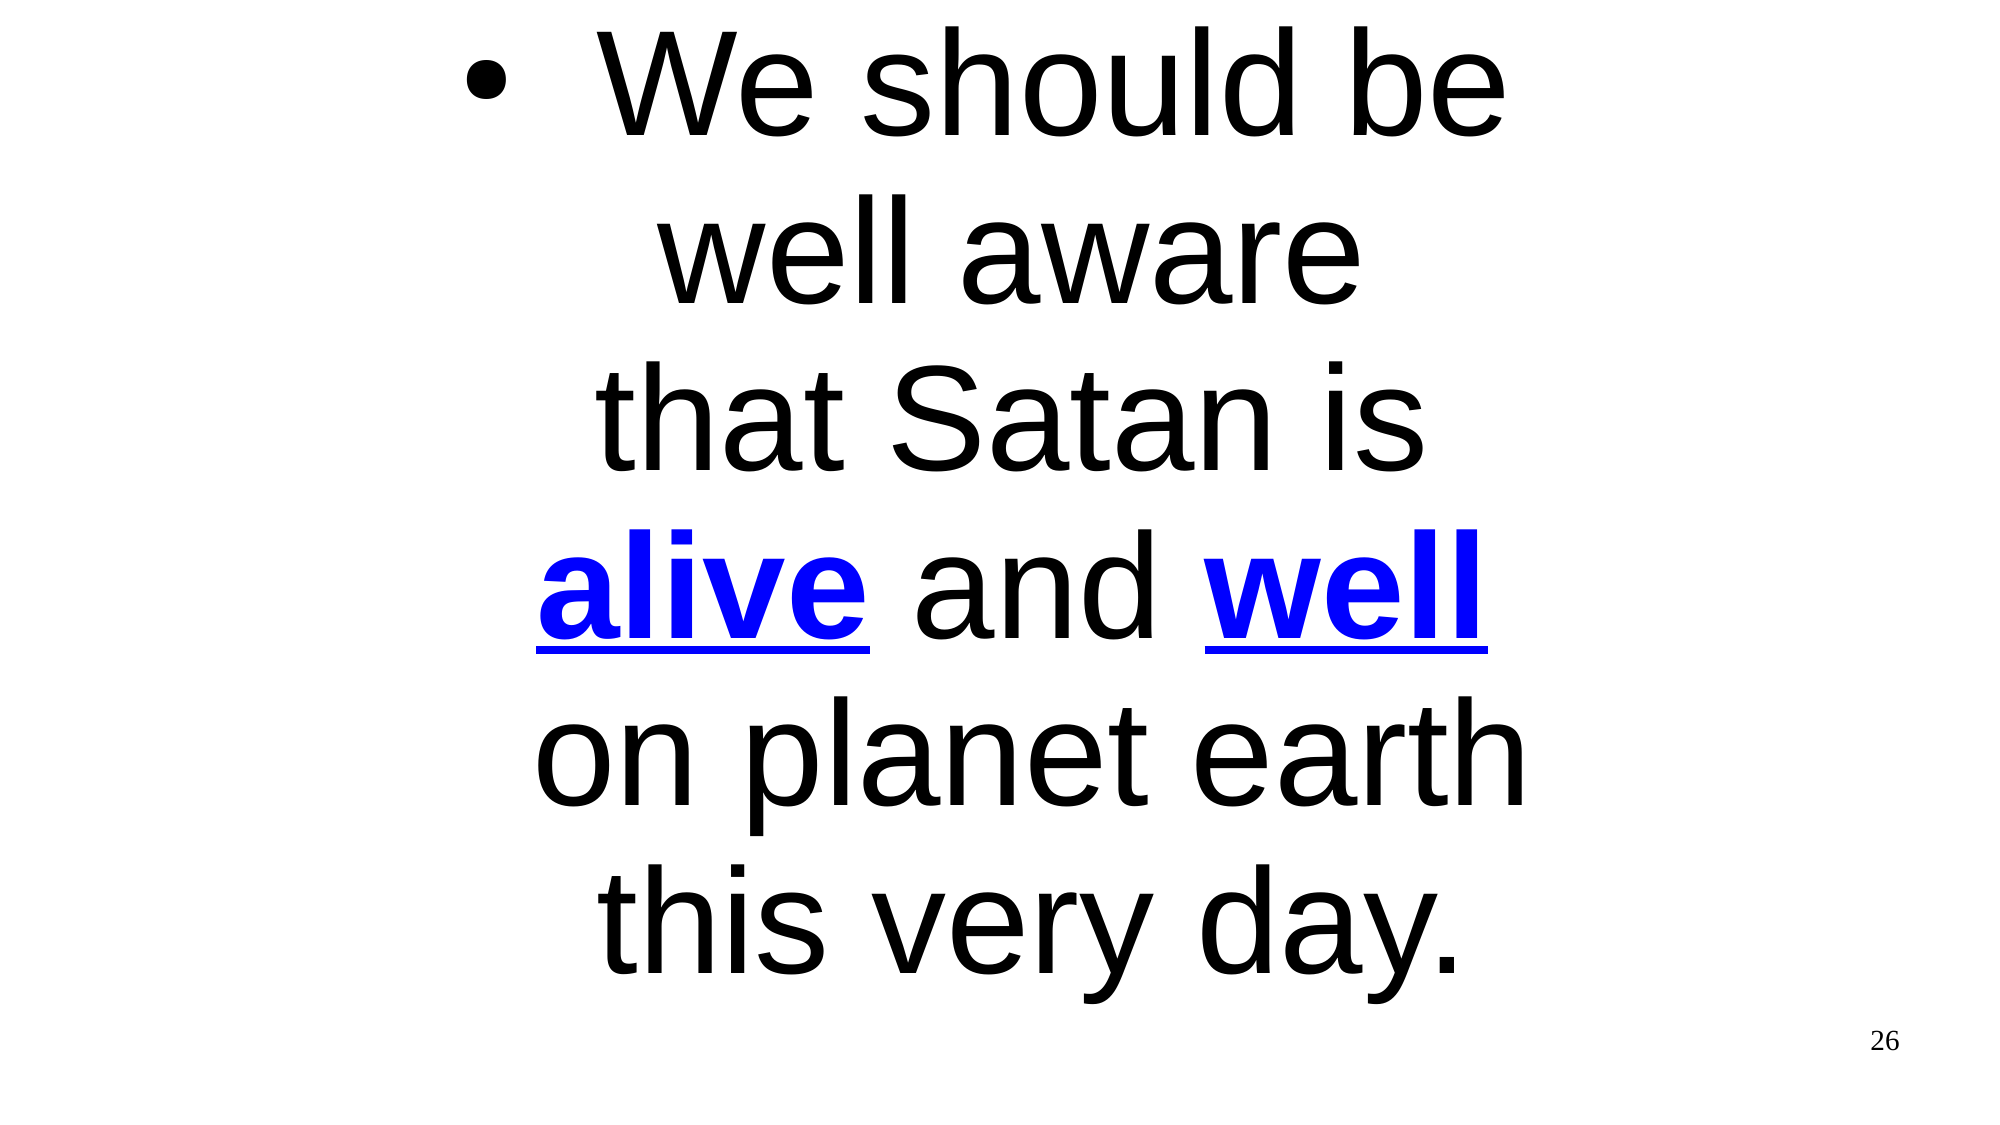

# We should be well aware that Satan is alive and well on planet earth this very day.
26